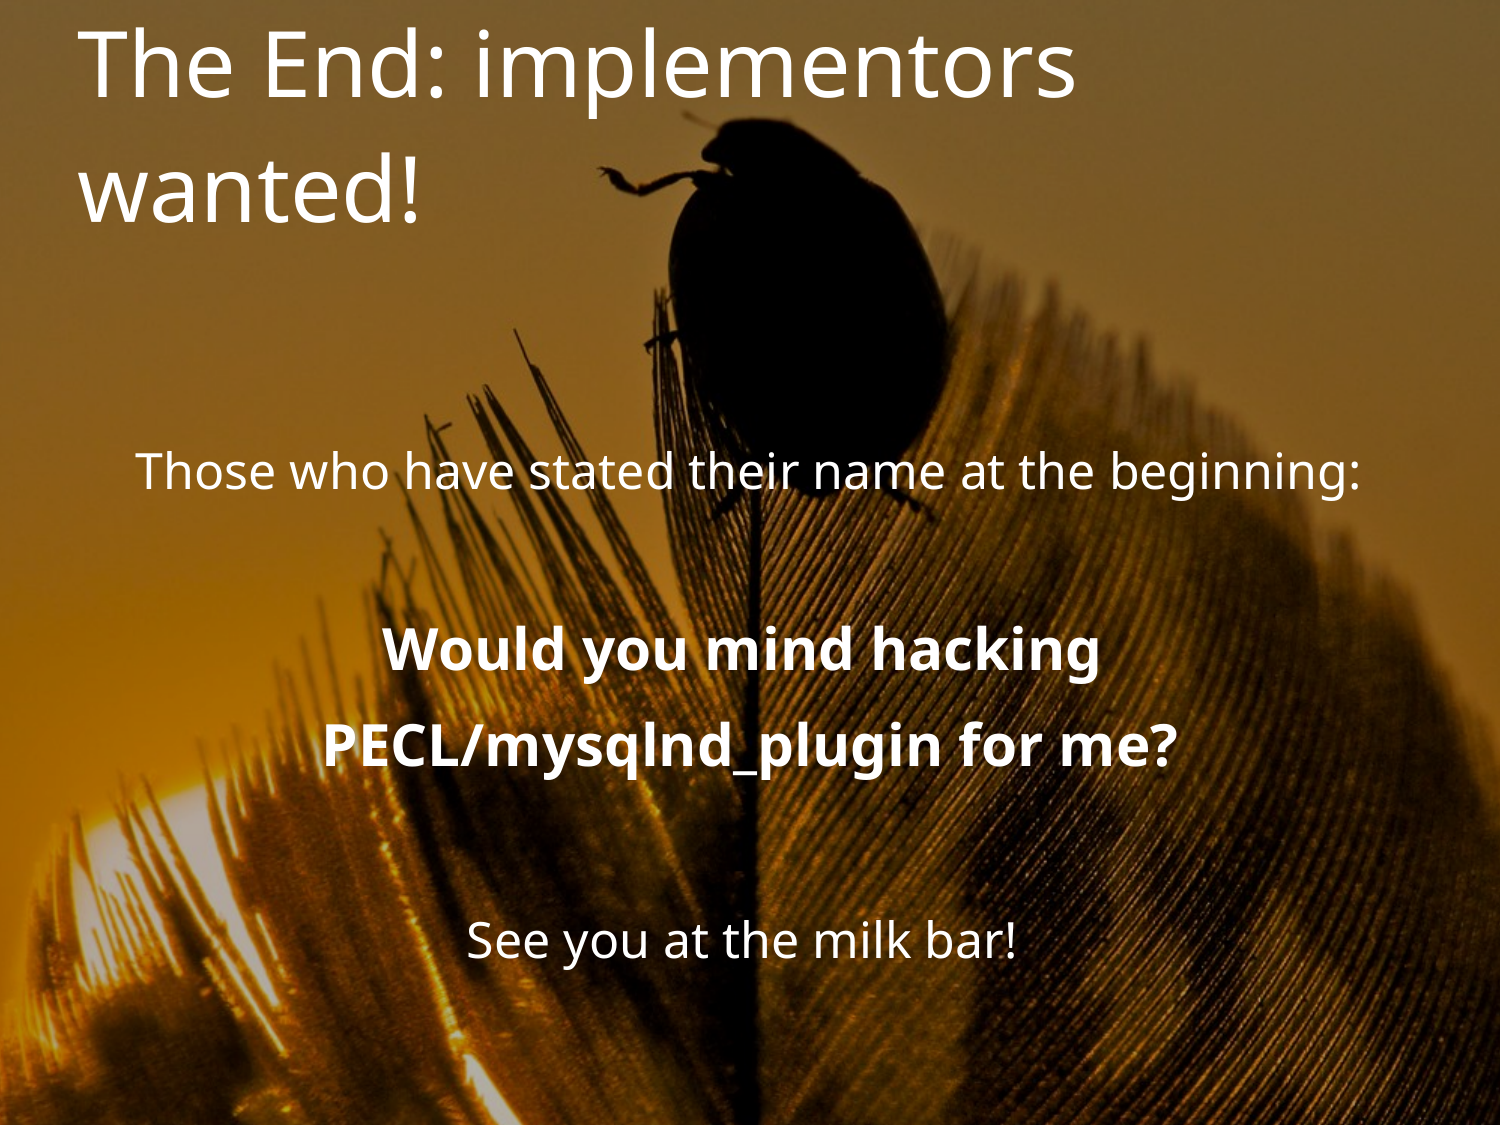

# The End: implementors wanted!
 Those who have stated their name at the beginning:
Would you mind hacking
PECL/mysqlnd_plugin for me?
See you at the milk bar!